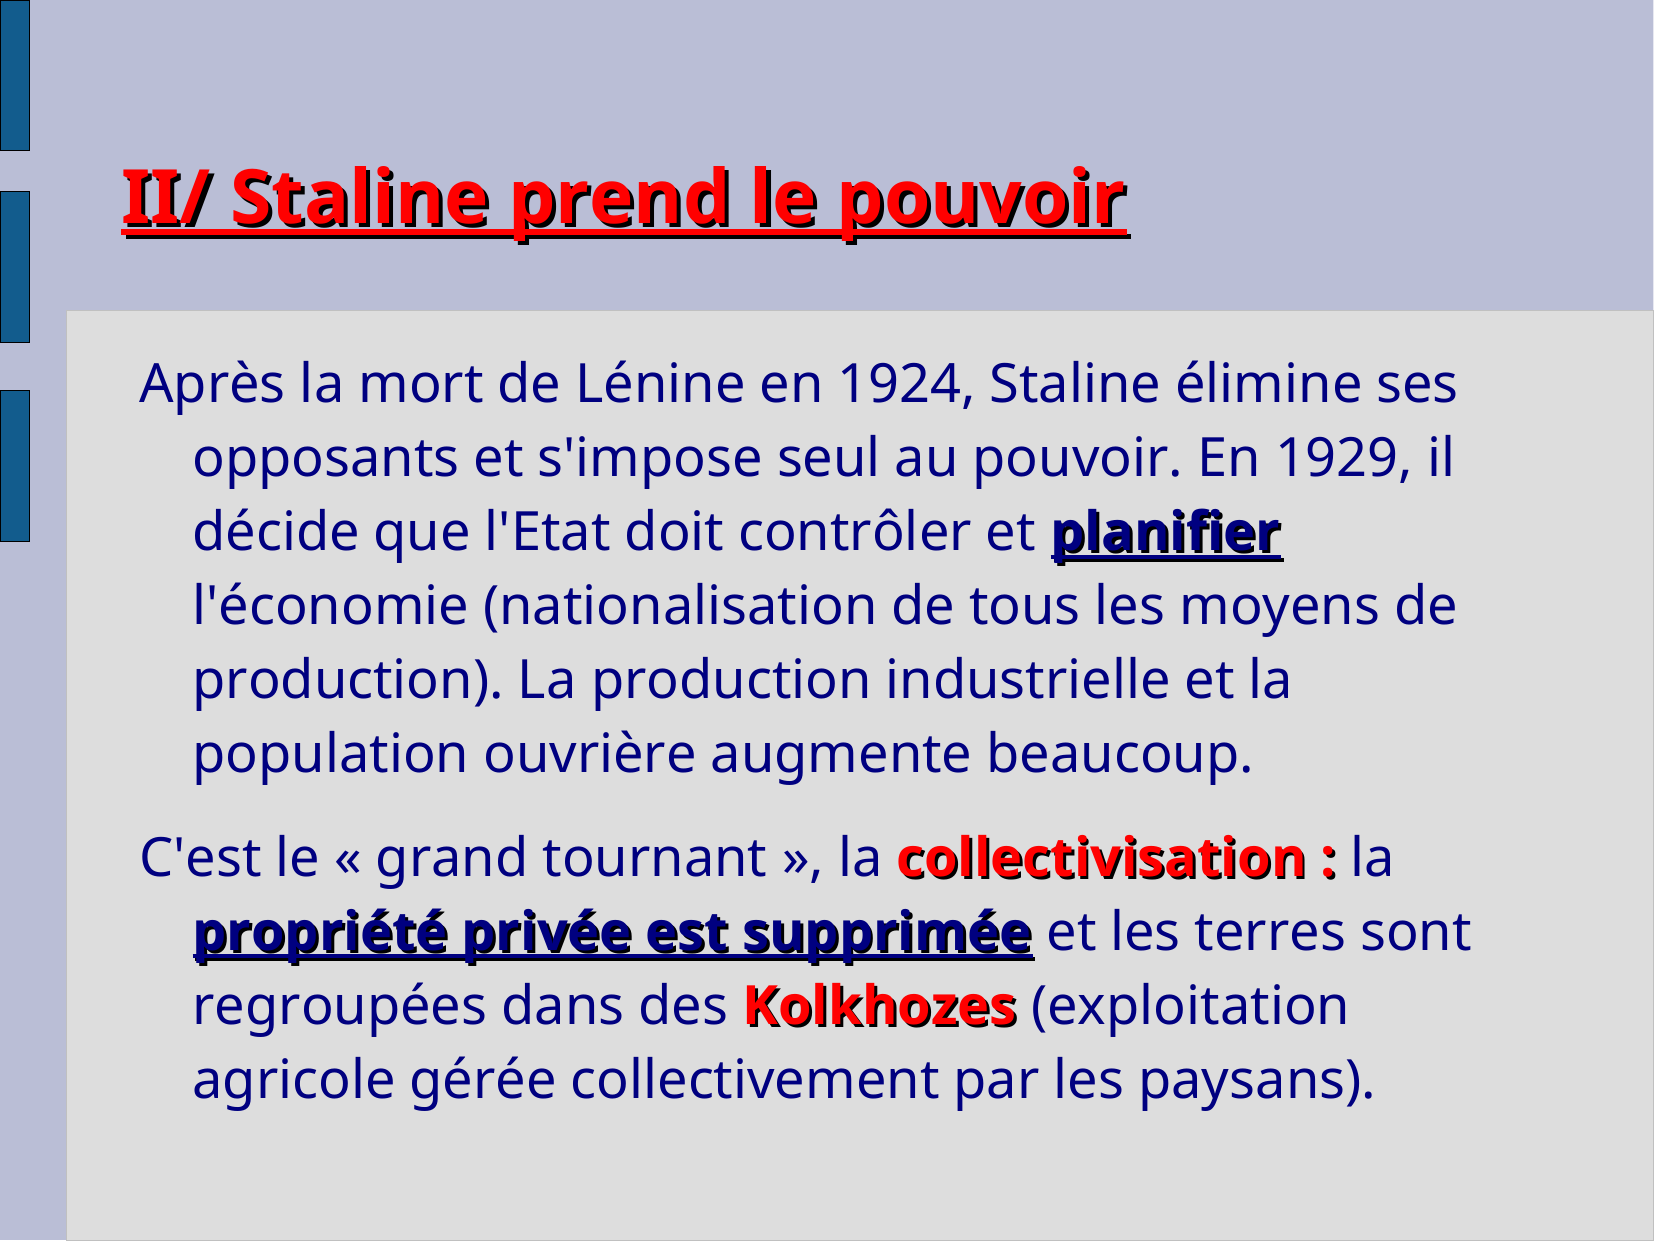

# II/ Staline prend le pouvoir
Après la mort de Lénine en 1924, Staline élimine ses opposants et s'impose seul au pouvoir. En 1929, il décide que l'Etat doit contrôler et planifier l'économie (nationalisation de tous les moyens de production). La production industrielle et la population ouvrière augmente beaucoup.
C'est le « grand tournant », la collectivisation : la propriété privée est supprimée et les terres sont regroupées dans des Kolkhozes (exploitation agricole gérée collectivement par les paysans).